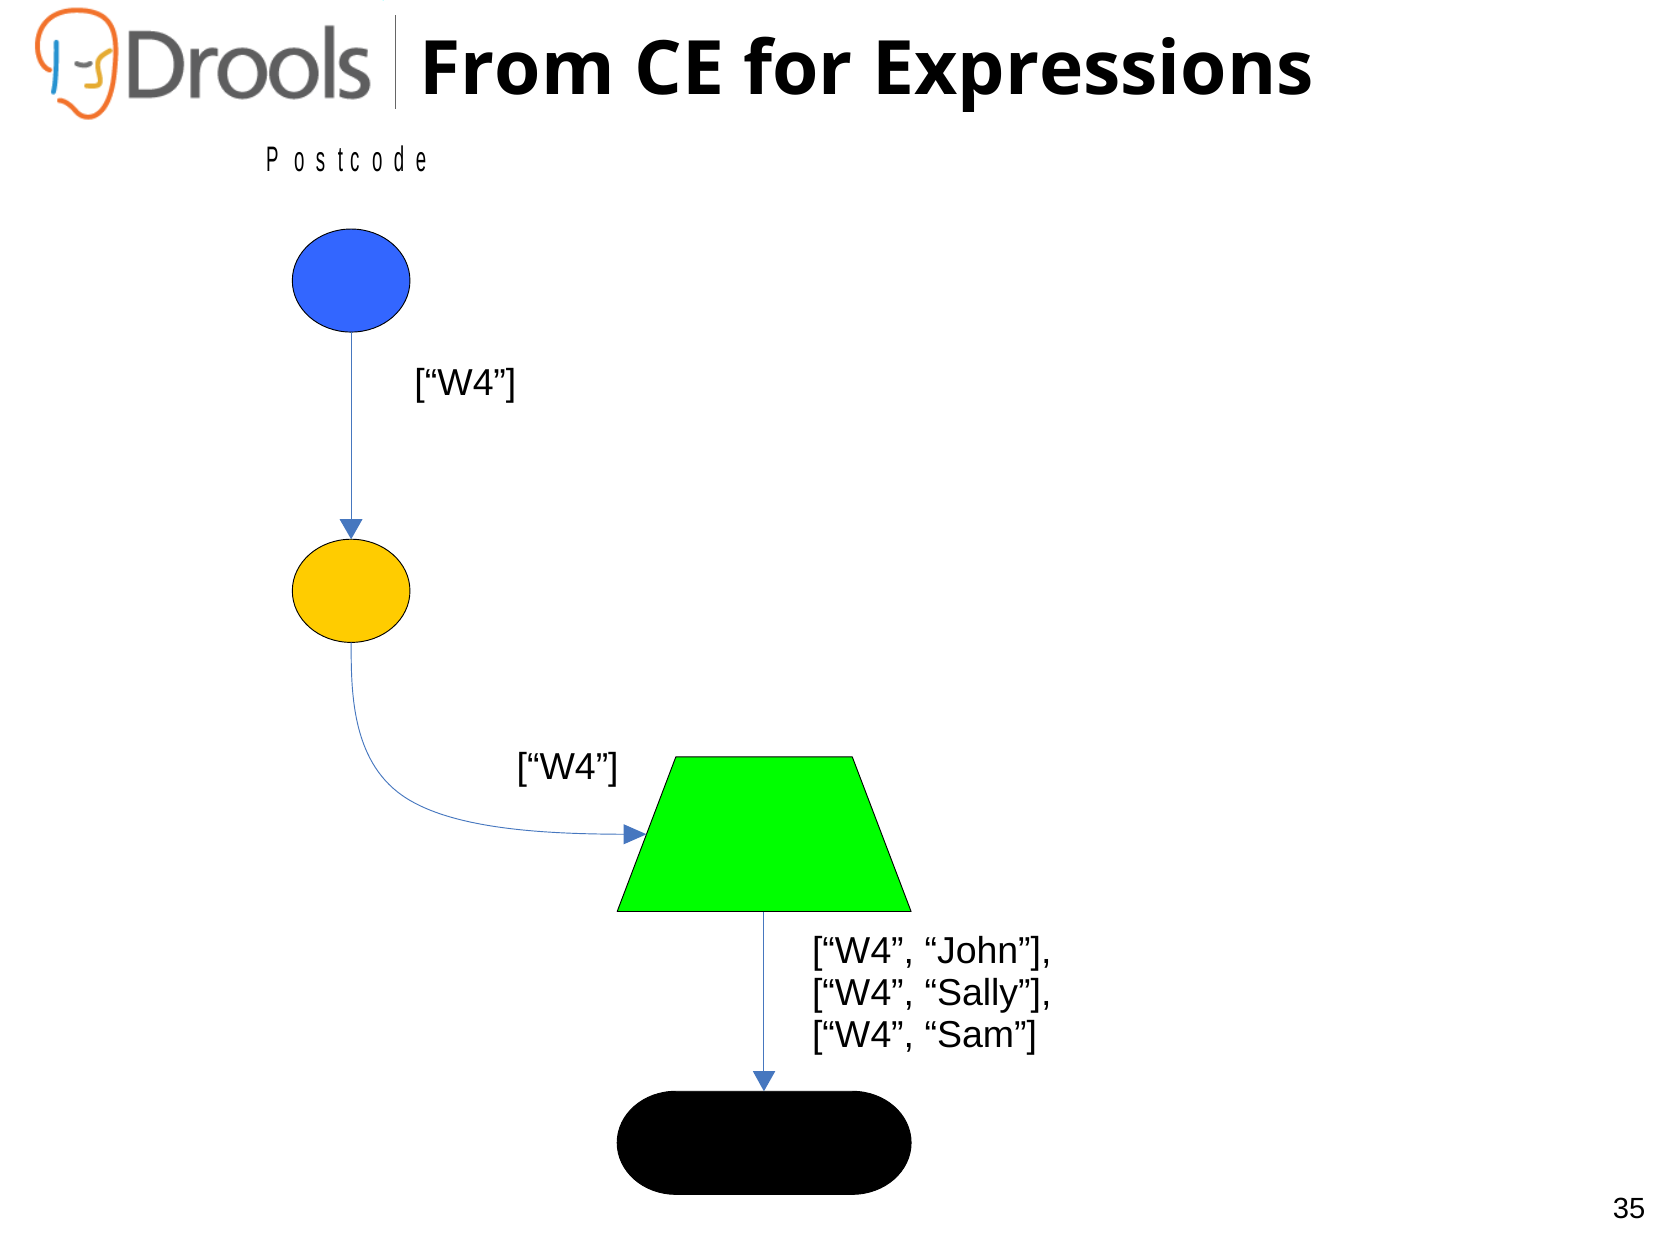

# From CE for Expressions
[“W4”]
[“W4”]
[“W4”, “John”],
[“W4”, “Sally”],
[“W4”, “Sam”]